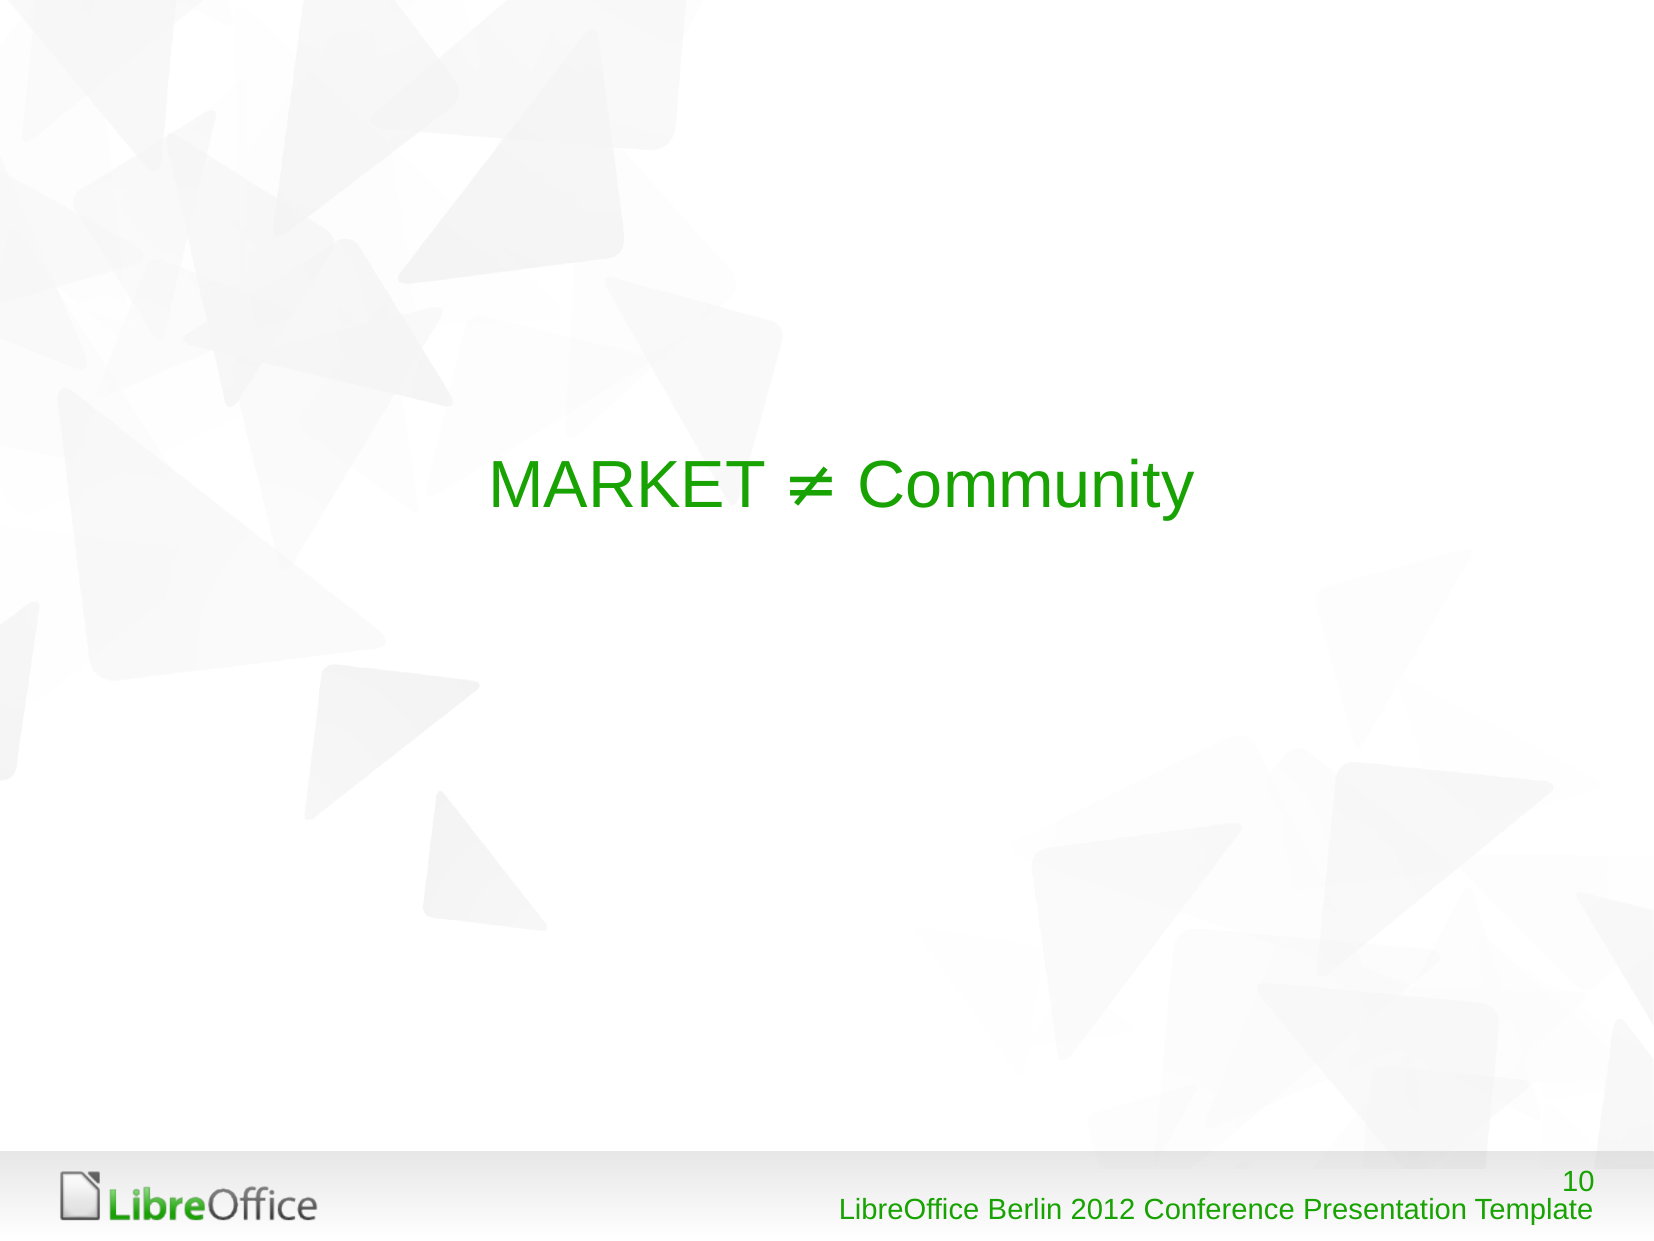

# MARKET ≠ Community
10
LibreOffice Berlin 2012 Conference Presentation Template